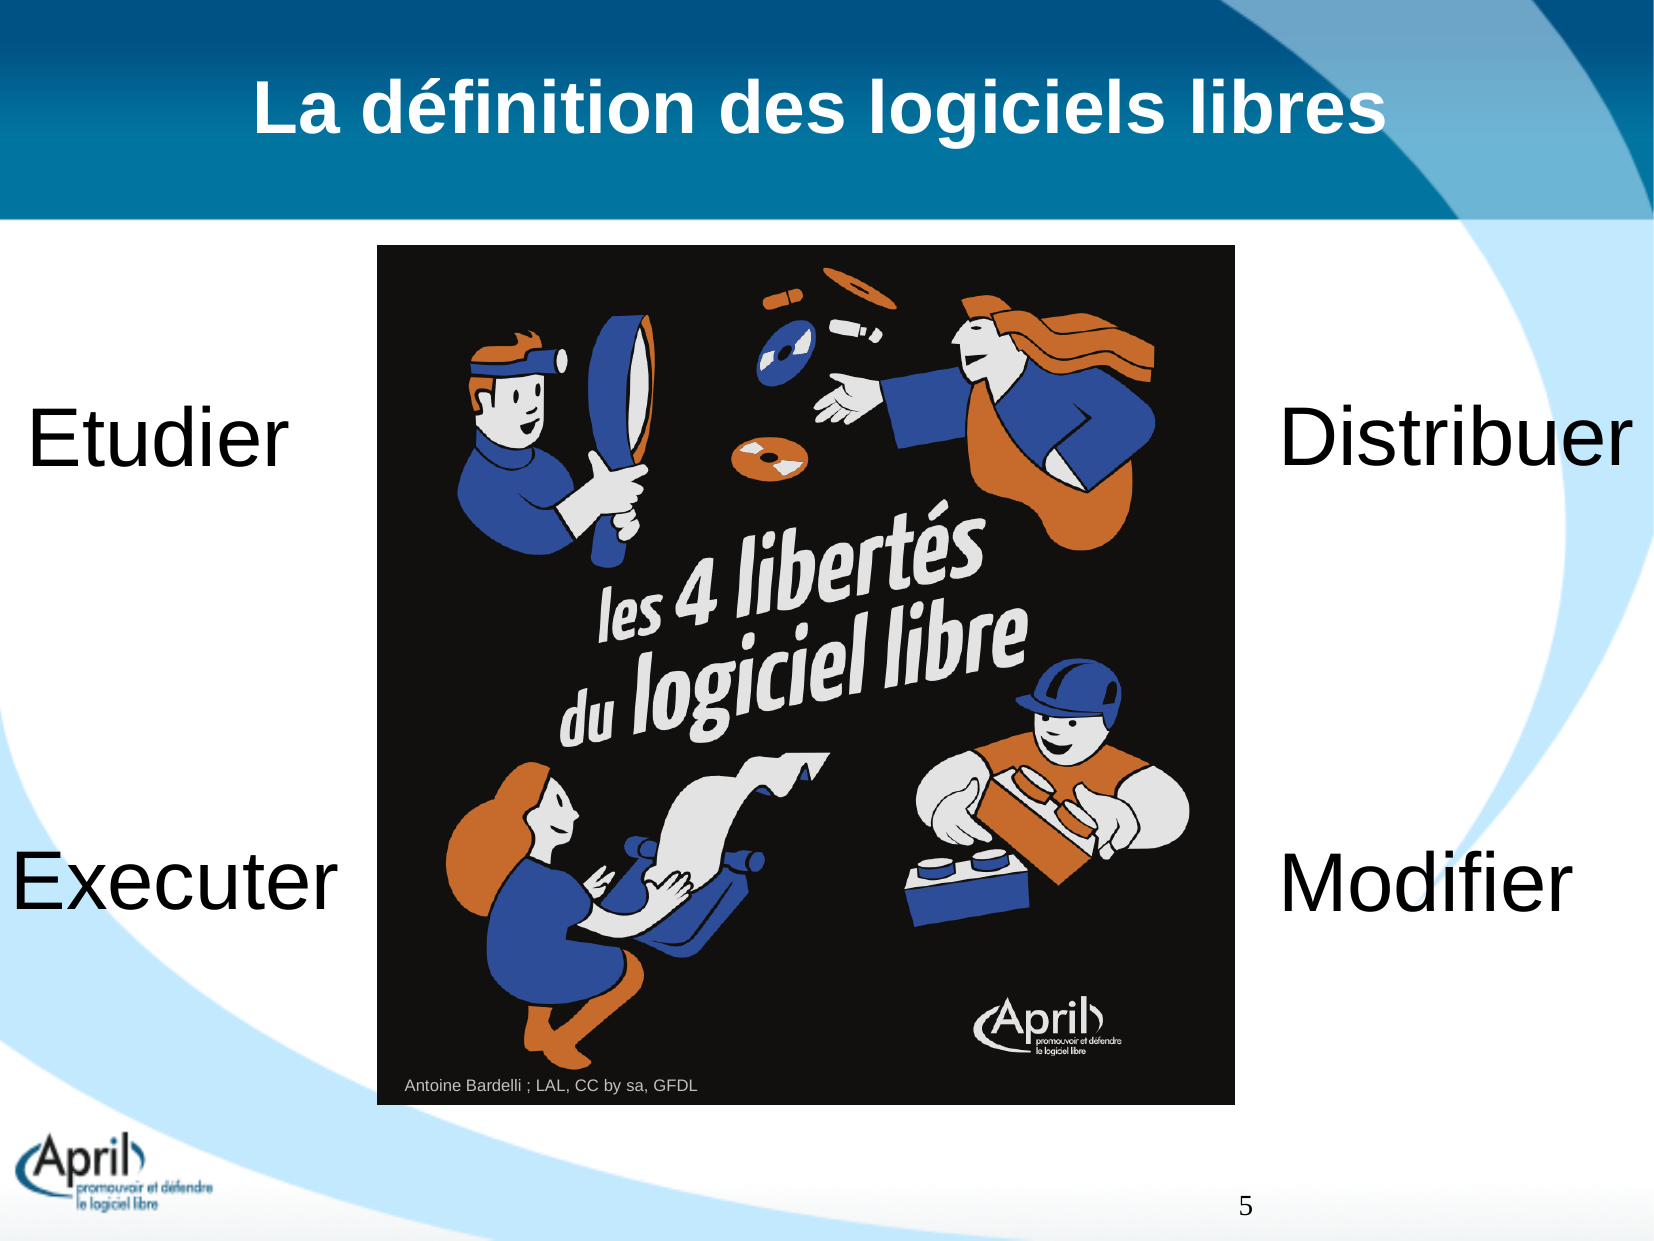

# La définition des logiciels libres
Distribuer
Etudier
Executer
Modifier
Antoine Bardelli ; LAL, CC by sa, GFDL